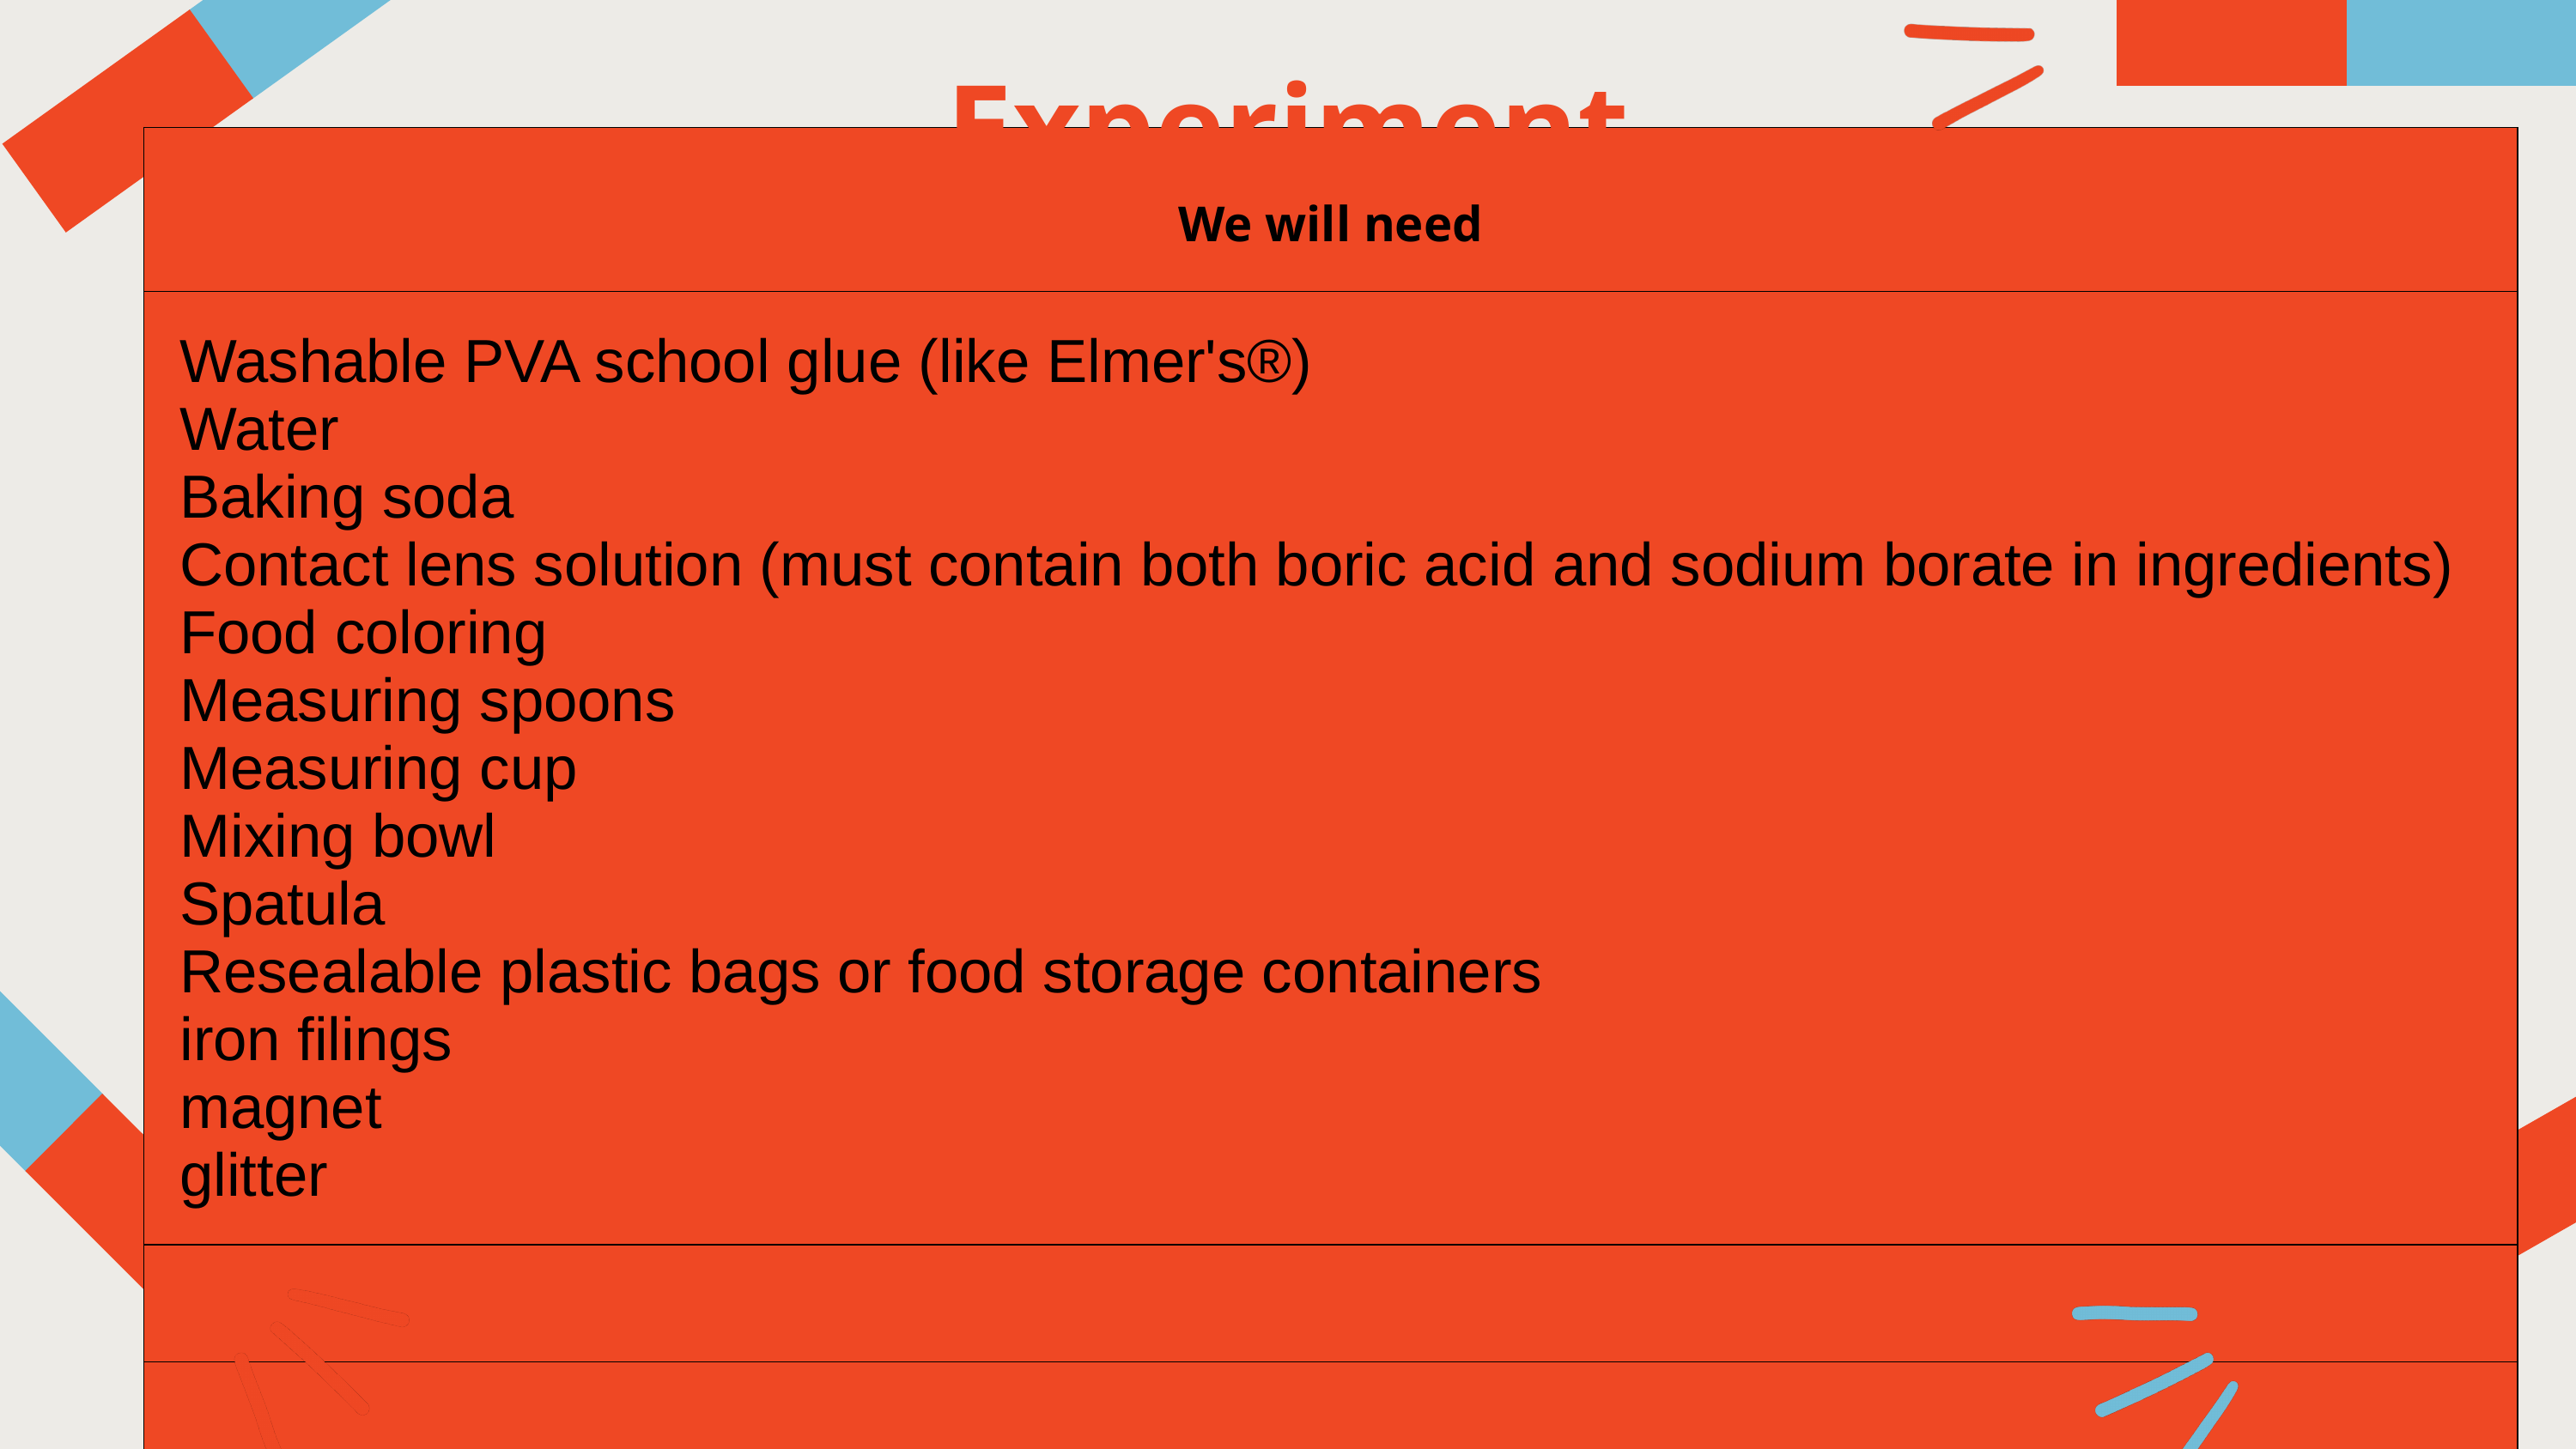

Experiment
| We will need |
| --- |
| Washable PVA school glue (like Elmer's®) Water Baking soda Contact lens solution (must contain both boric acid and sodium borate in ingredients) Food coloring Measuring spoons Measuring cup Mixing bowl Spatula Resealable plastic bags or food storage containers iron filings magnet glitter |
| |
| |
| |